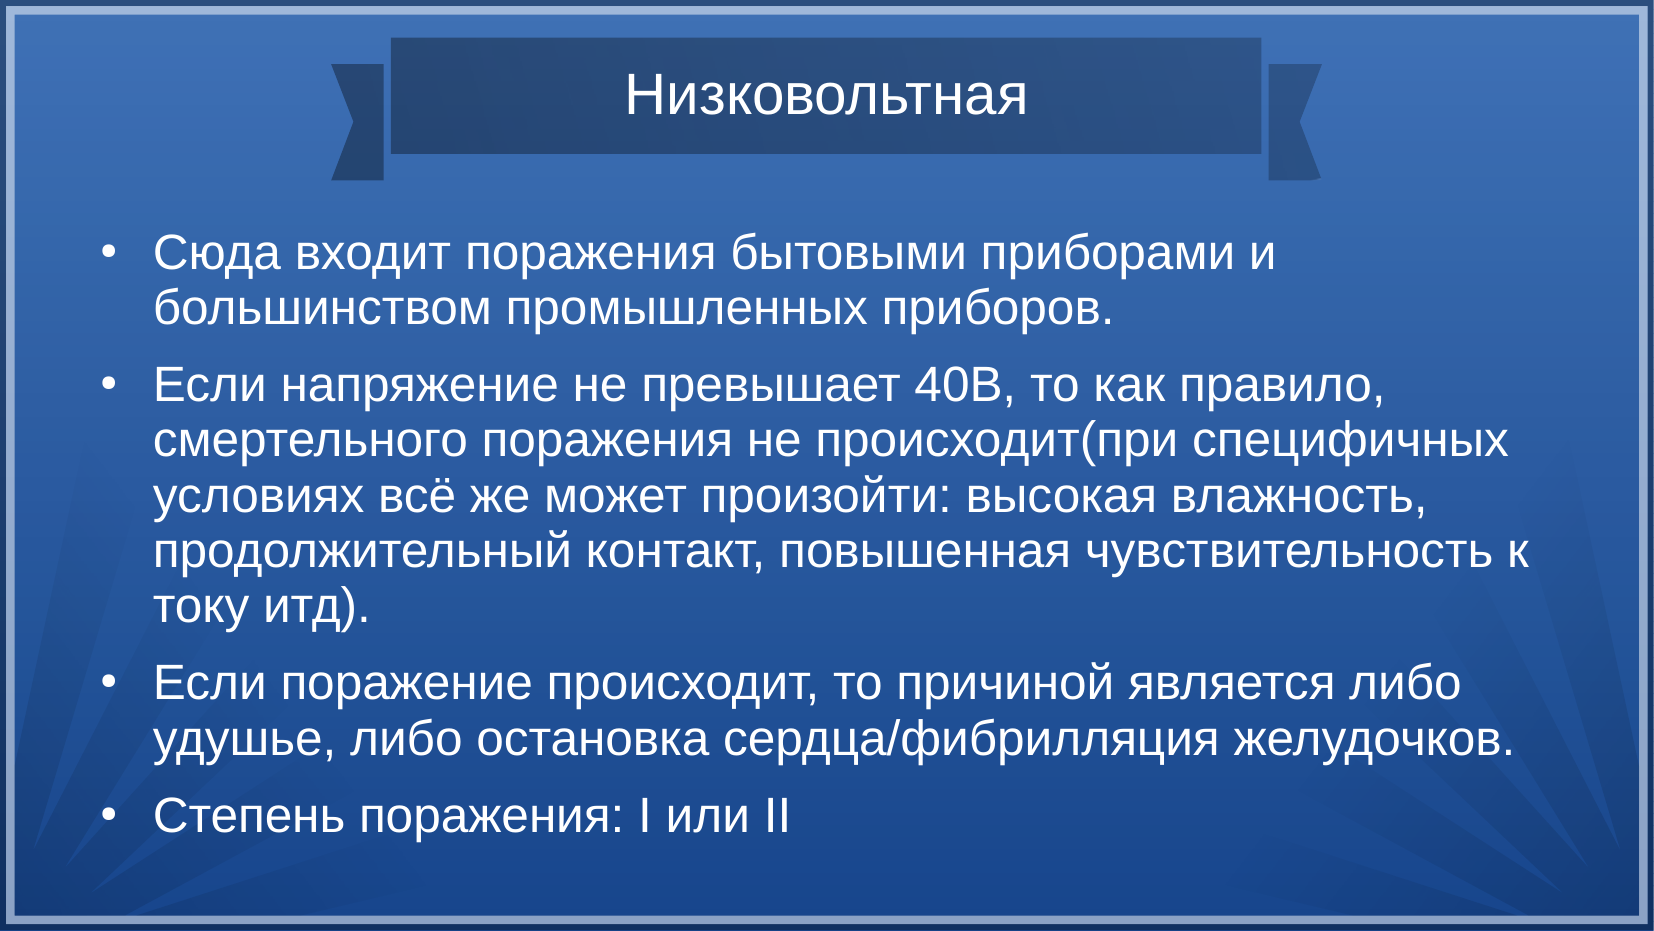

# Низковольтная
Сюда входит поражения бытовыми приборами и большинством промышленных приборов.
Если напряжение не превышает 40В, то как правило, смертельного поражения не происходит(при специфичных условиях всё же может произойти: высокая влажность, продолжительный контакт, повышенная чувствительность к току итд).
Если поражение происходит, то причиной является либо удушье, либо остановка сердца/фибрилляция желудочков.
Степень поражения: I или II